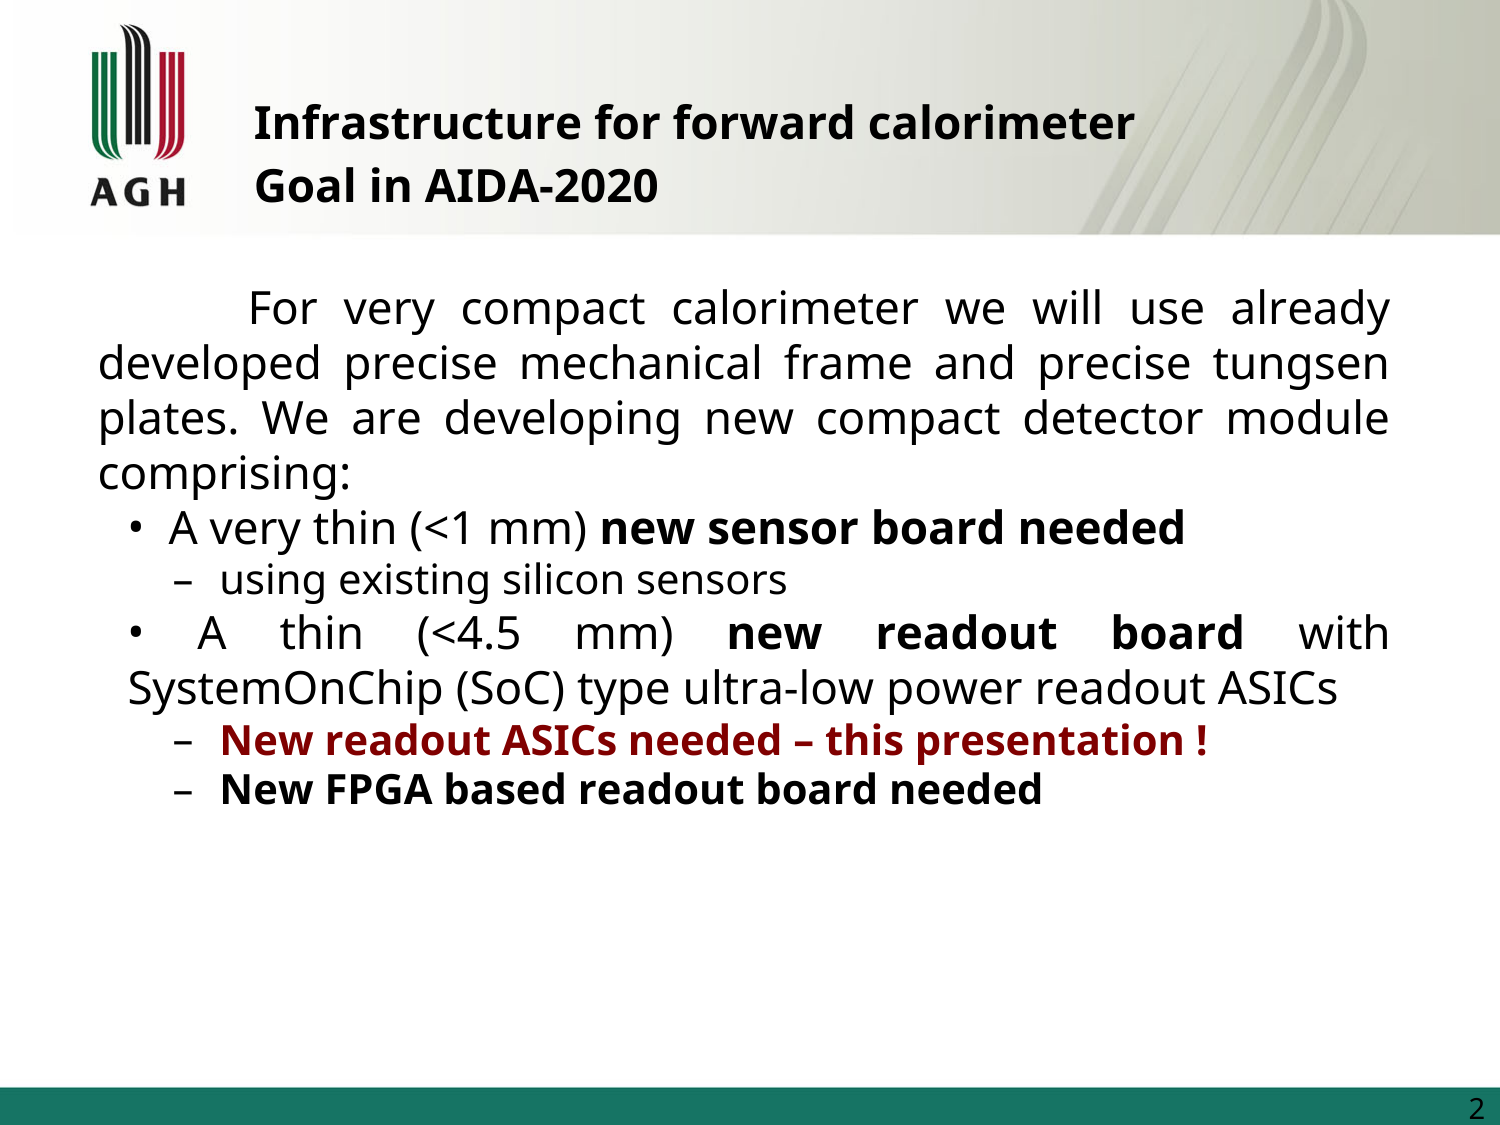

# Infrastructure for forward calorimeter Goal in AIDA-2020
	For very compact calorimeter we will use already developed precise mechanical frame and precise tungsen plates. We are developing new compact detector module comprising:
 A very thin (<1 mm) new sensor board needed
using existing silicon sensors
 A thin (<4.5 mm) new readout board with SystemOnChip (SoC) type ultra-low power readout ASICs
New readout ASICs needed – this presentation !
New FPGA based readout board needed
2